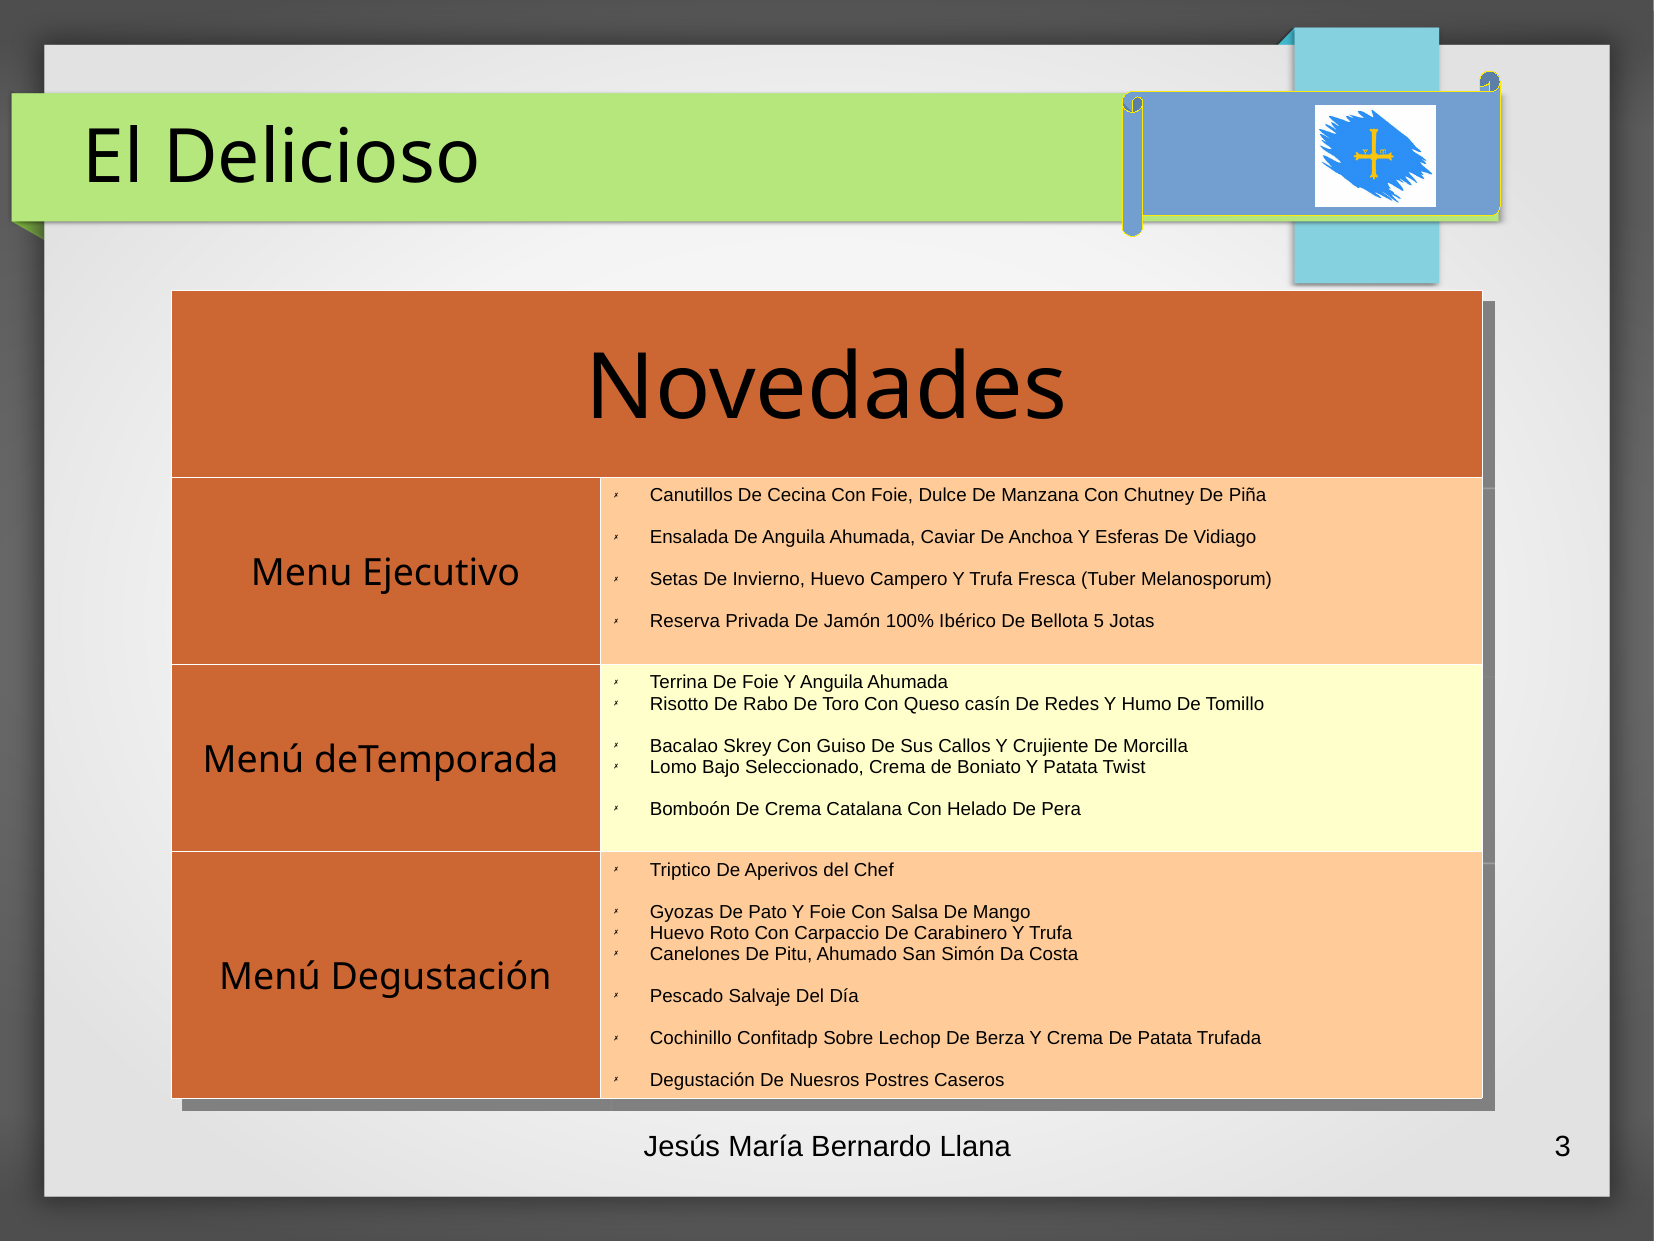

# El Delicioso
| Novedades | |
| --- | --- |
| Menu Ejecutivo | Canutillos De Cecina Con Foie, Dulce De Manzana Con Chutney De Piña Ensalada De Anguila Ahumada, Caviar De Anchoa Y Esferas De Vidiago Setas De Invierno, Huevo Campero Y Trufa Fresca (Tuber Melanosporum) Reserva Privada De Jamón 100% Ibérico De Bellota 5 Jotas |
| Menú deTemporada | Terrina De Foie Y Anguila Ahumada Risotto De Rabo De Toro Con Queso casín De Redes Y Humo De Tomillo Bacalao Skrey Con Guiso De Sus Callos Y Crujiente De Morcilla Lomo Bajo Seleccionado, Crema de Boniato Y Patata Twist Bomboón De Crema Catalana Con Helado De Pera |
| Menú Degustación | Triptico De Aperivos del Chef Gyozas De Pato Y Foie Con Salsa De Mango Huevo Roto Con Carpaccio De Carabinero Y Trufa Canelones De Pitu, Ahumado San Simón Da Costa Pescado Salvaje Del Día Cochinillo Confitadp Sobre Lechop De Berza Y Crema De Patata Trufada Degustación De Nuesros Postres Caseros |
Jesús María Bernardo Llana
3